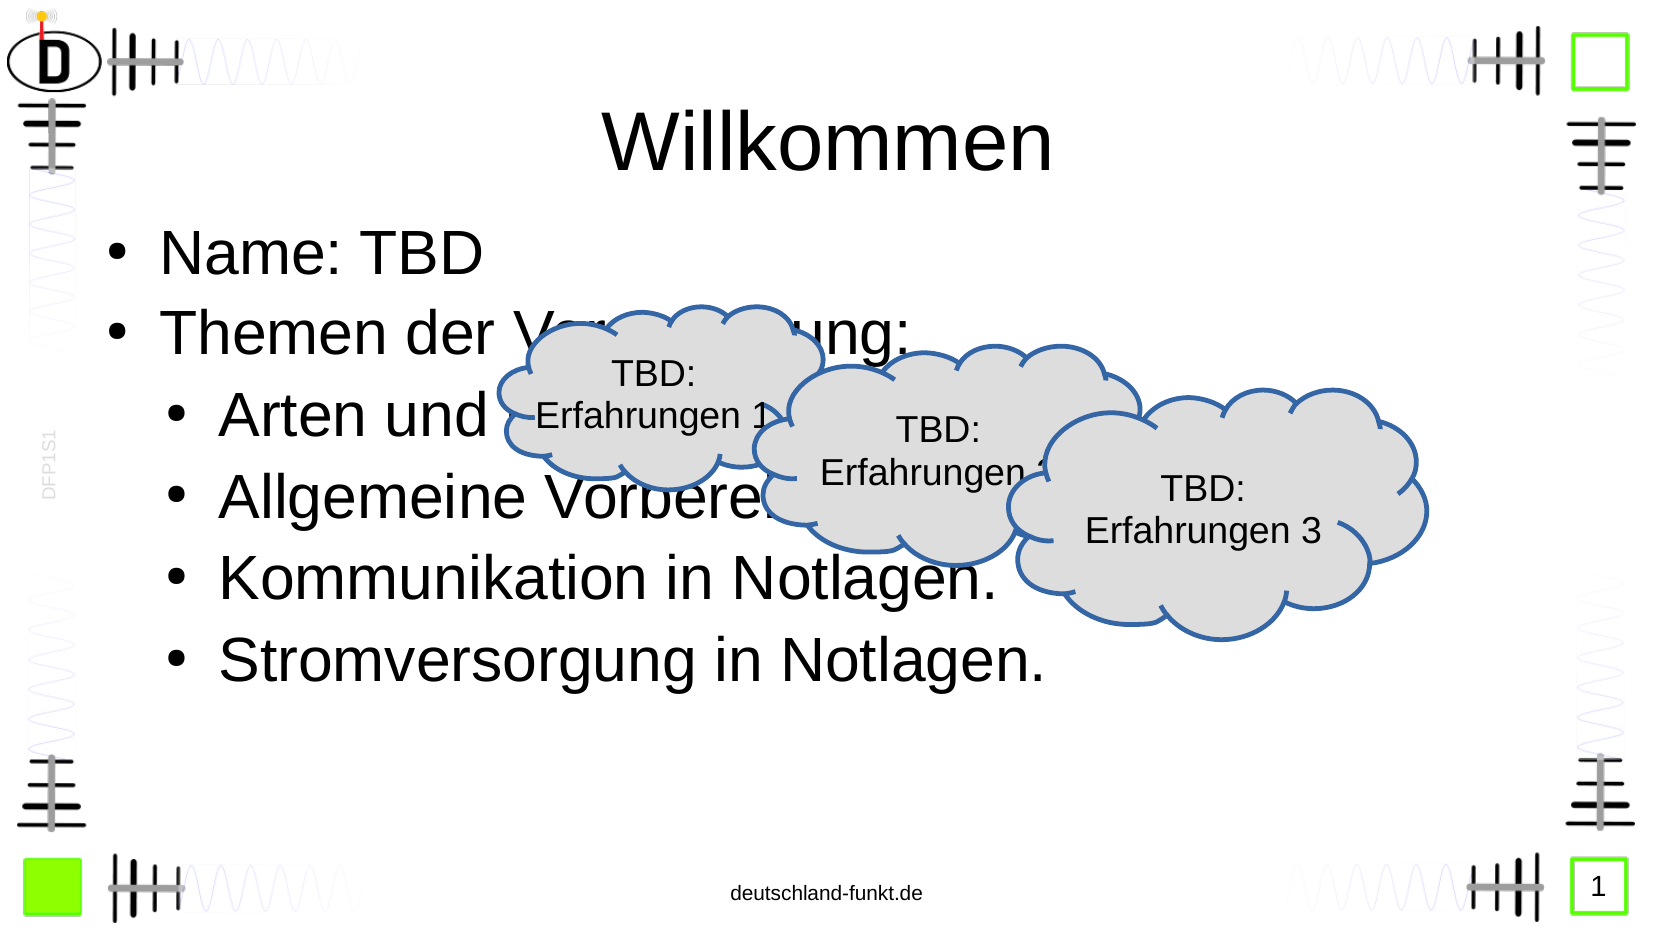

# Willkommen
Name: TBD
Themen der Veranstaltung:
Arten und Gründe für Notlagen.
Allgemeine Vorbereitungen auf Notlagen.
Kommunikation in Notlagen.
Stromversorgung in Notlagen.
TBD:
Erfahrungen 1
TBD:
Erfahrungen 2
TBD:
Erfahrungen 3
DFP1S1